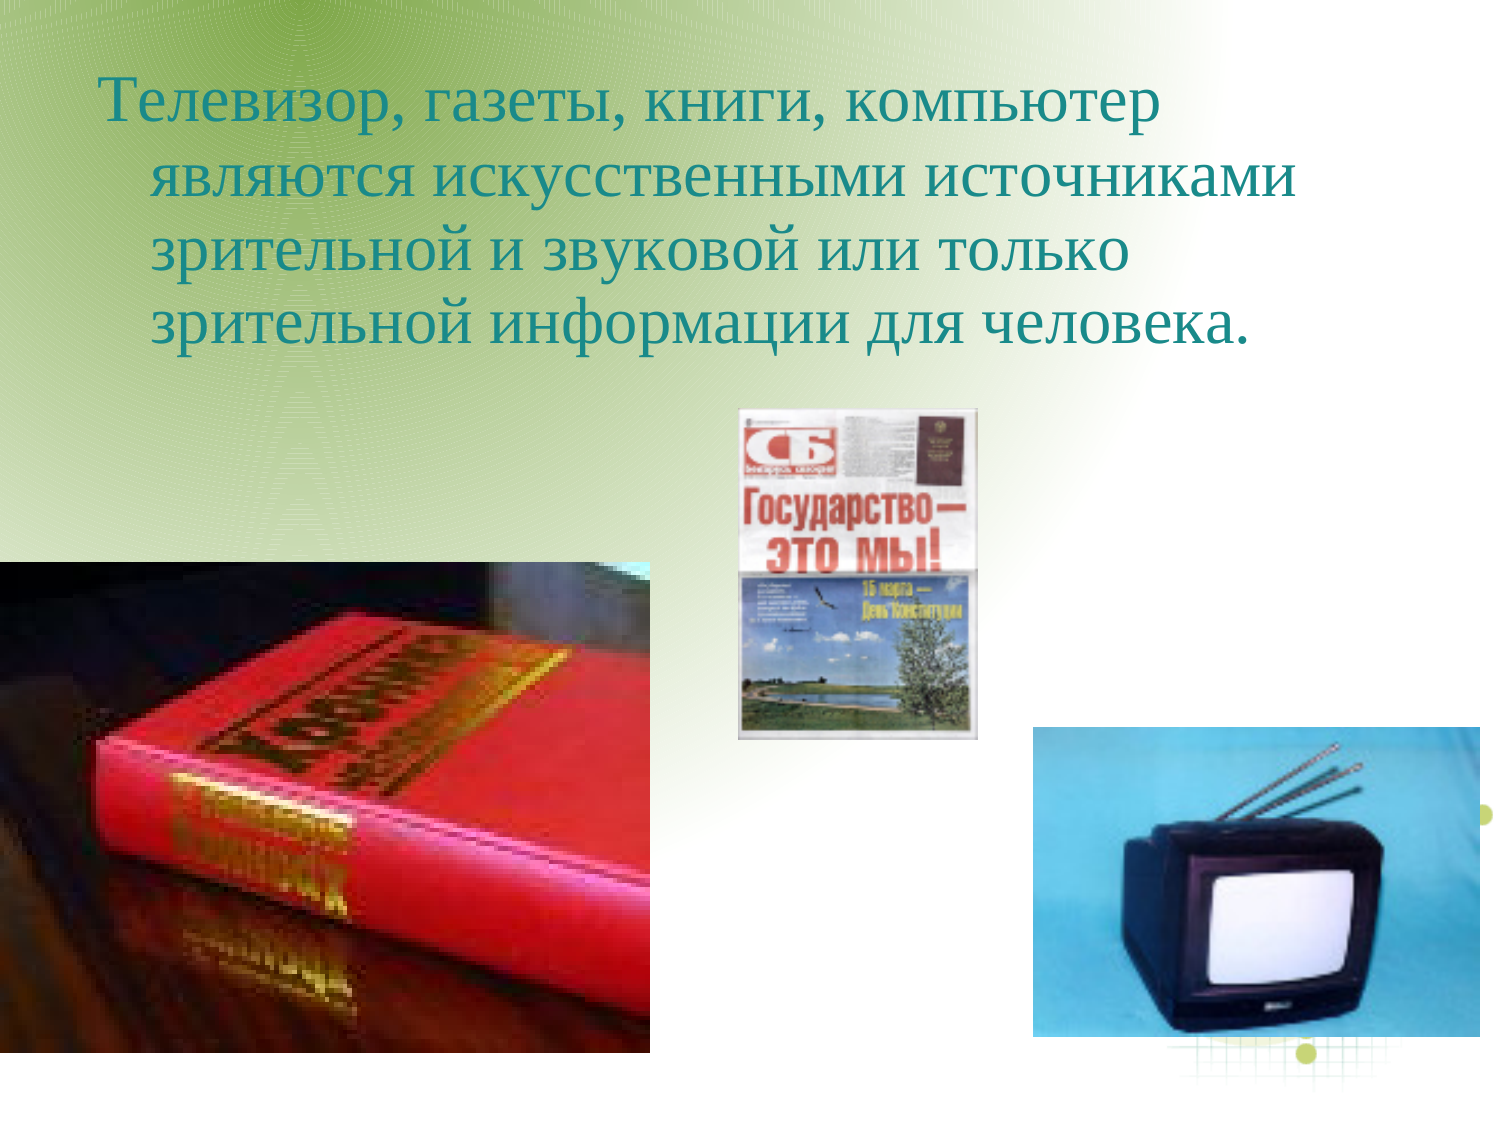

#
Телевизор, газеты, книги, компьютер являются искусственными источниками зрительной и звуковой или только зрительной информации для человека.